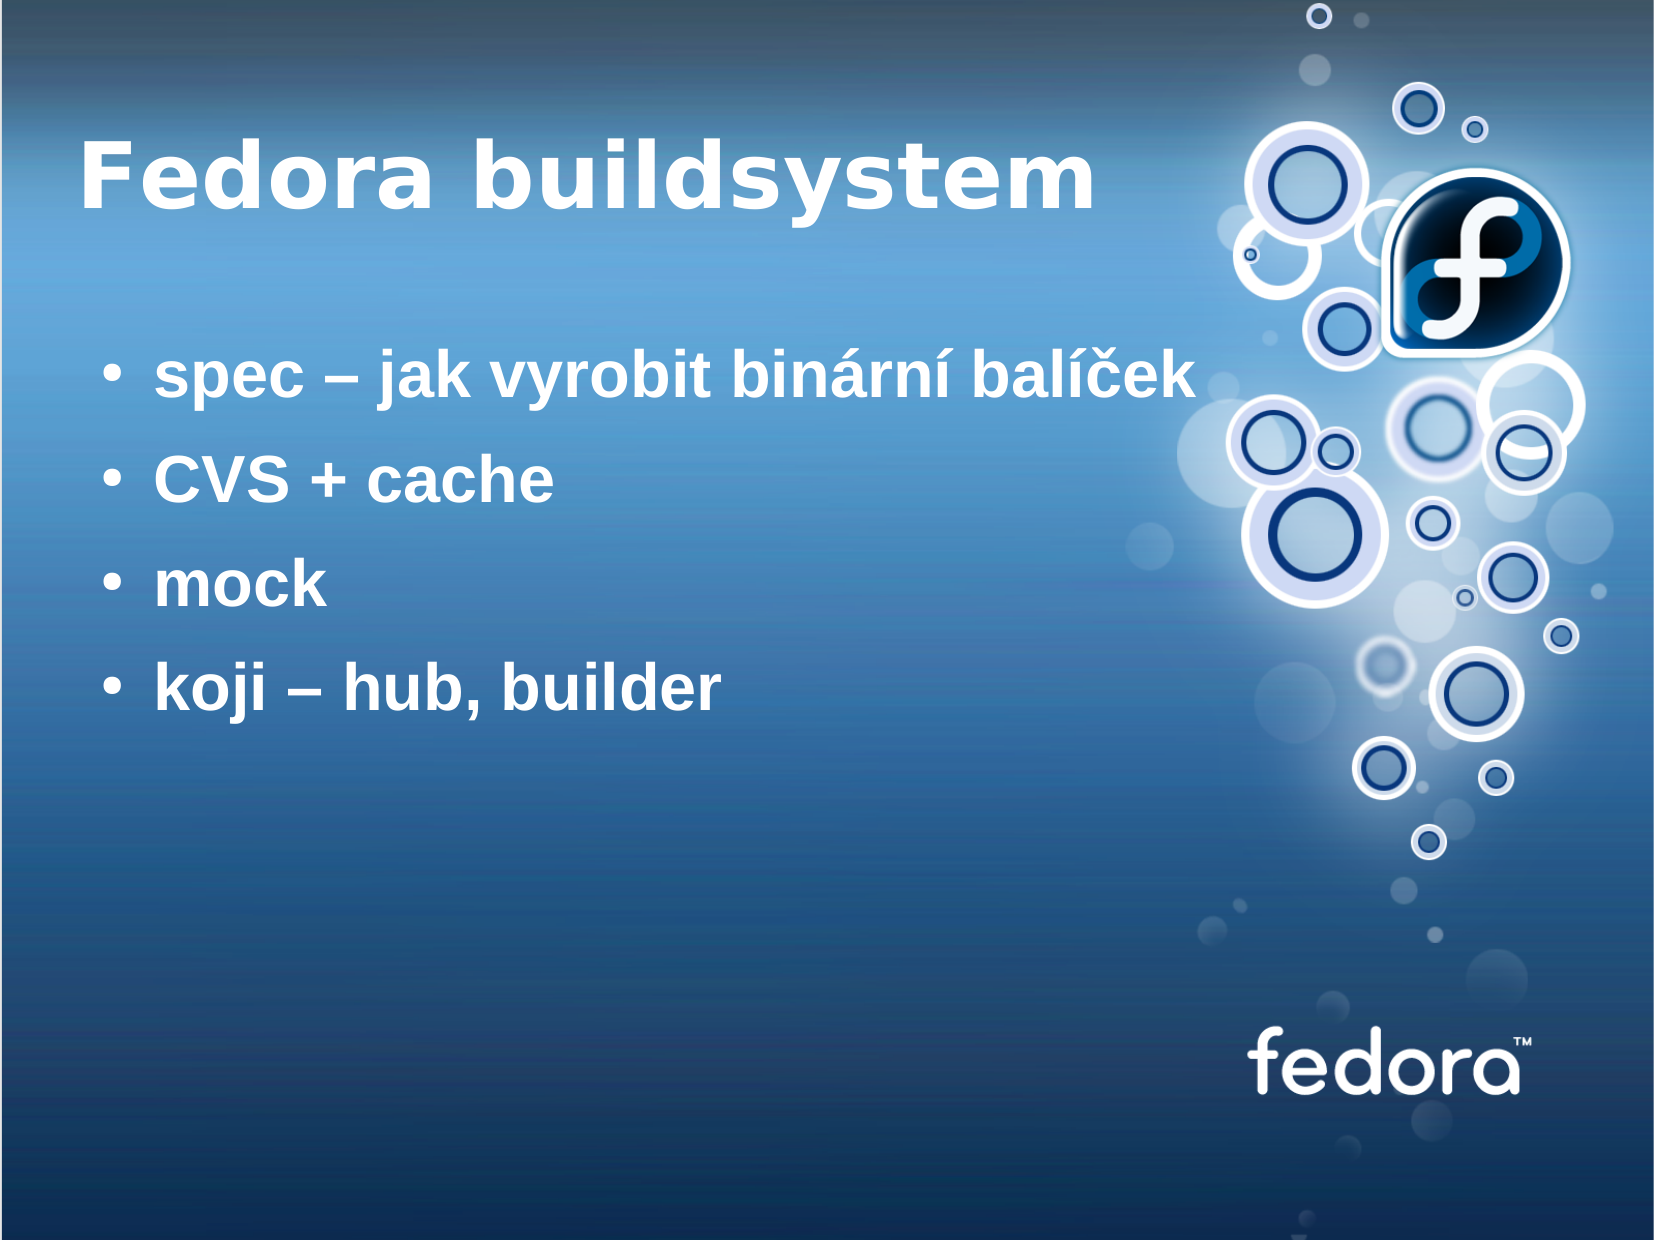

# Fedora buildsystem
spec – jak vyrobit binární balíček
CVS + cache
mock
koji – hub, builder